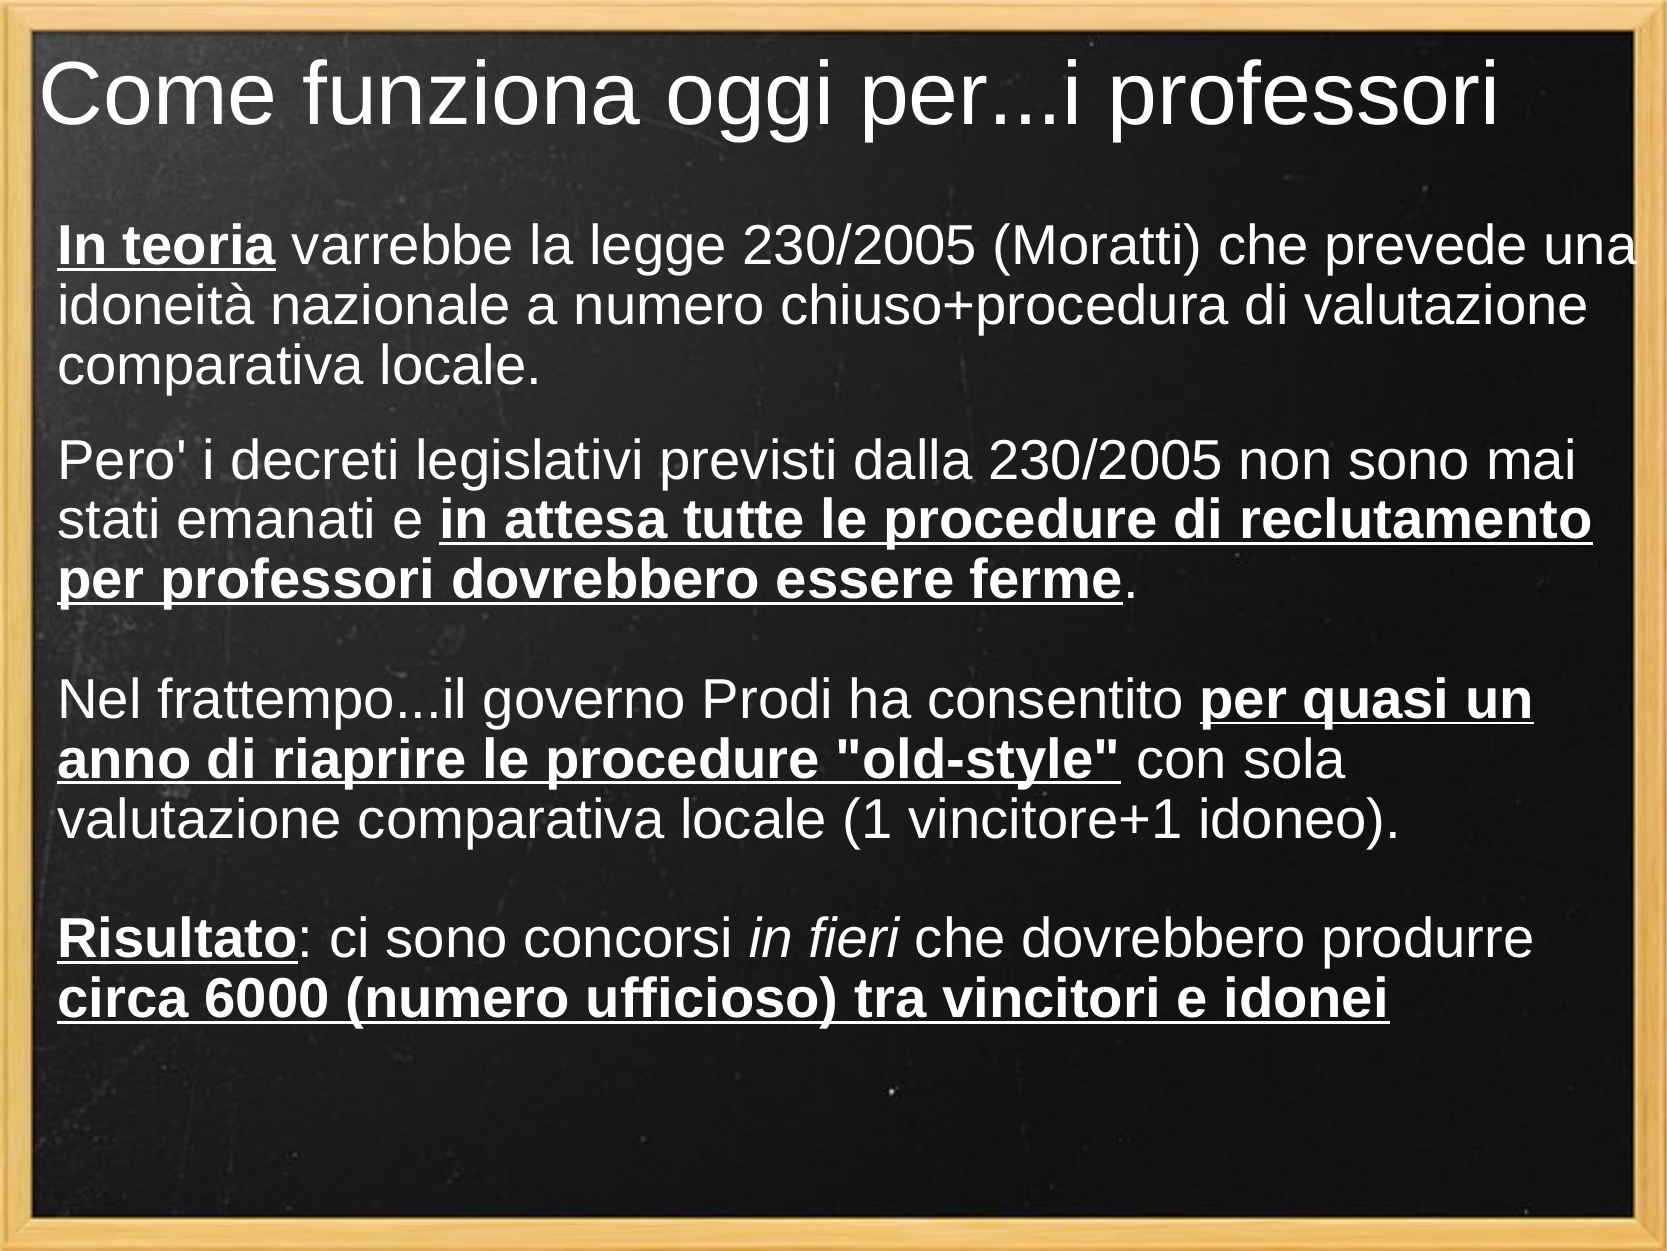

# Come funziona oggi per...i professori
In teoria varrebbe la legge 230/2005 (Moratti) che prevede una idoneità nazionale a numero chiuso+procedura di valutazione comparativa locale.
Pero' i decreti legislativi previsti dalla 230/2005 non sono mai stati emanati e in attesa tutte le procedure di reclutamento per professori dovrebbero essere ferme.
Nel frattempo...il governo Prodi ha consentito per quasi un anno di riaprire le procedure "old-style" con sola valutazione comparativa locale (1 vincitore+1 idoneo).
Risultato: ci sono concorsi in fieri che dovrebbero produrre circa 6000 (numero ufficioso) tra vincitori e idonei